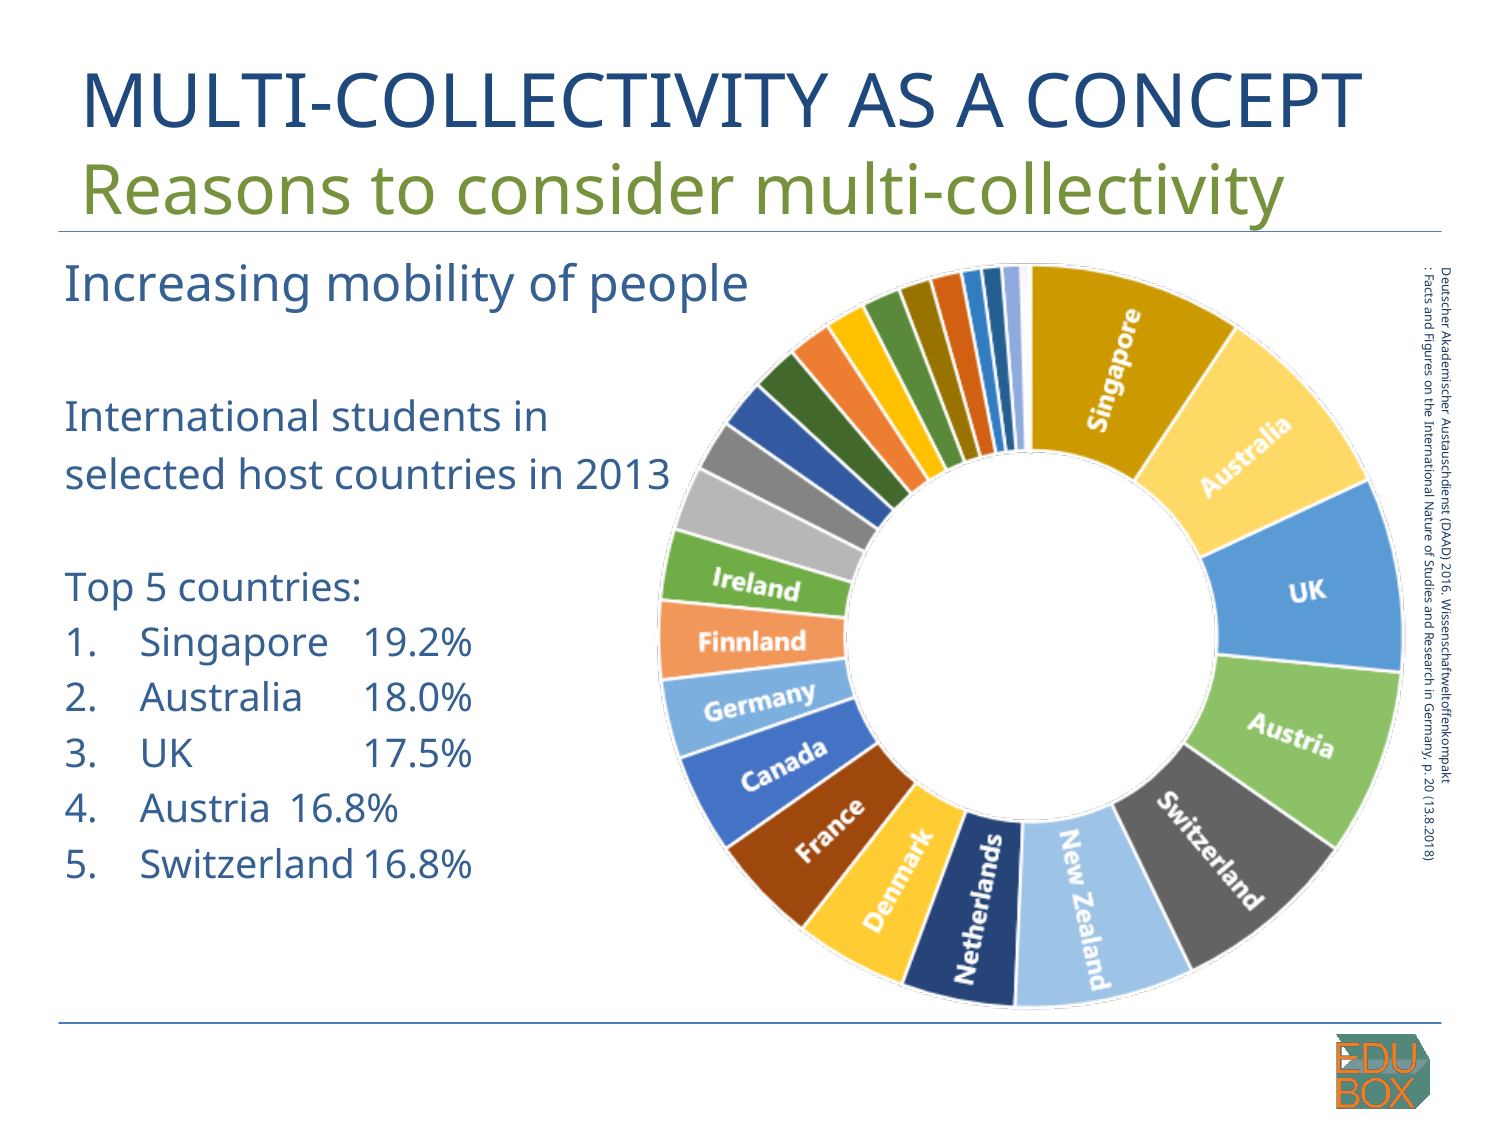

MULTI-COLLECTIVITY AS A CONCEPT
# Reasons to consider multi-collectivity
Increasing mobility of people
International students in
selected host countries in 2013
Top 5 countries:
Singapore	19.2%
Australia	18.0%
UK		17.5%
Austria	16.8%
Switzerland	16.8%
15,3%
13,3%
12,7%
47,2%
Deutscher Akademischer Austauschdienst (DAAD) 2016. Wissenschaftweltoffenkompakt: Facts and Figures on the International Nature of Studies and Research in Germany, p. 20 (13.8.2018)
4,6%
3,8%
4,4%